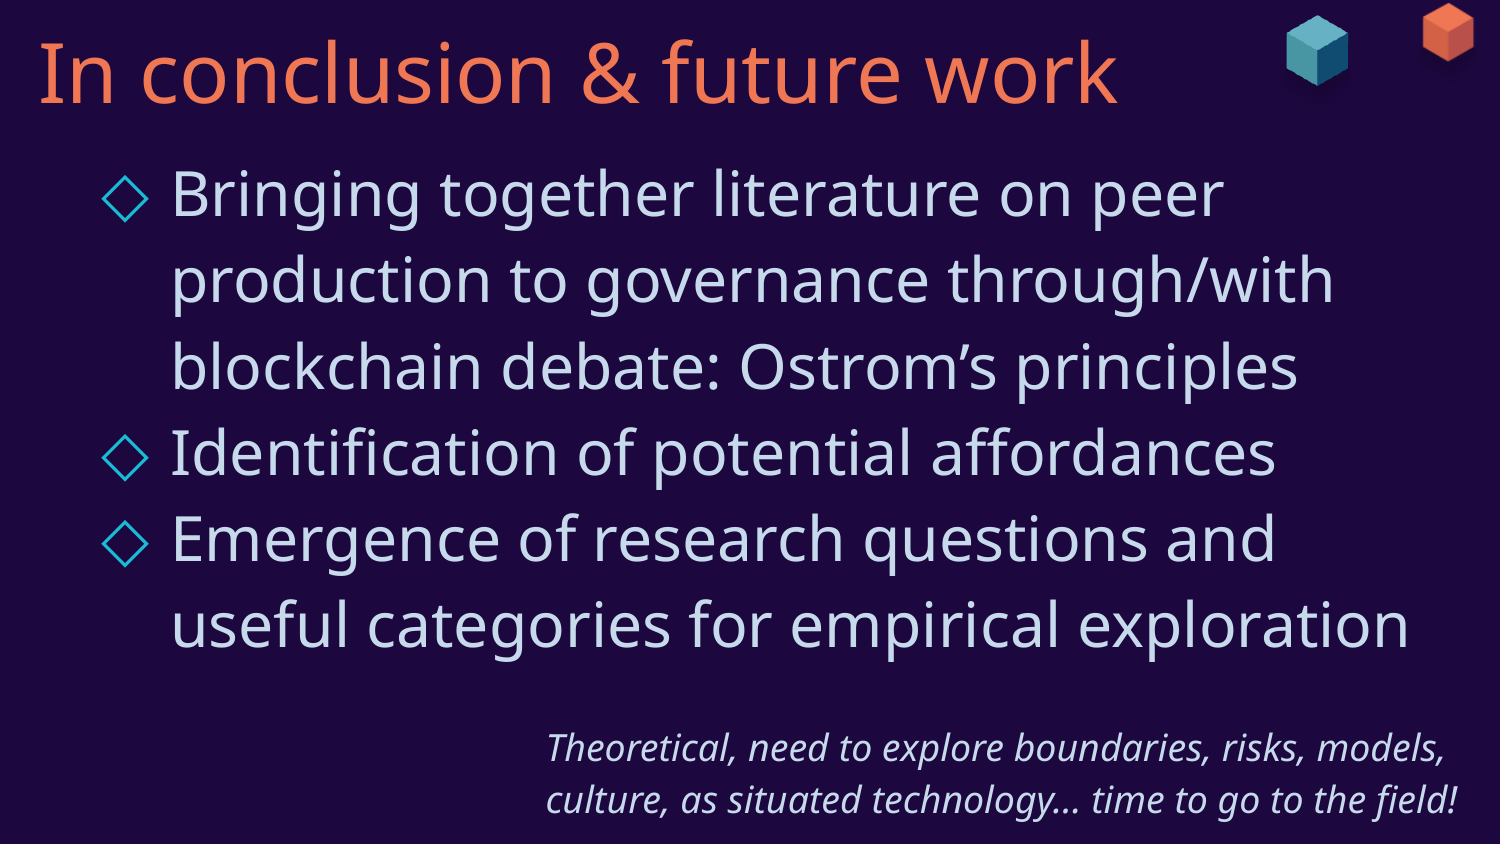

In conclusion & future work
# Bringing together literature on peer production to governance through/with blockchain debate: Ostrom’s principles
Identification of potential affordances
Emergence of research questions and useful categories for empirical exploration
Theoretical, need to explore boundaries, risks, models, culture, as situated technology… time to go to the field!